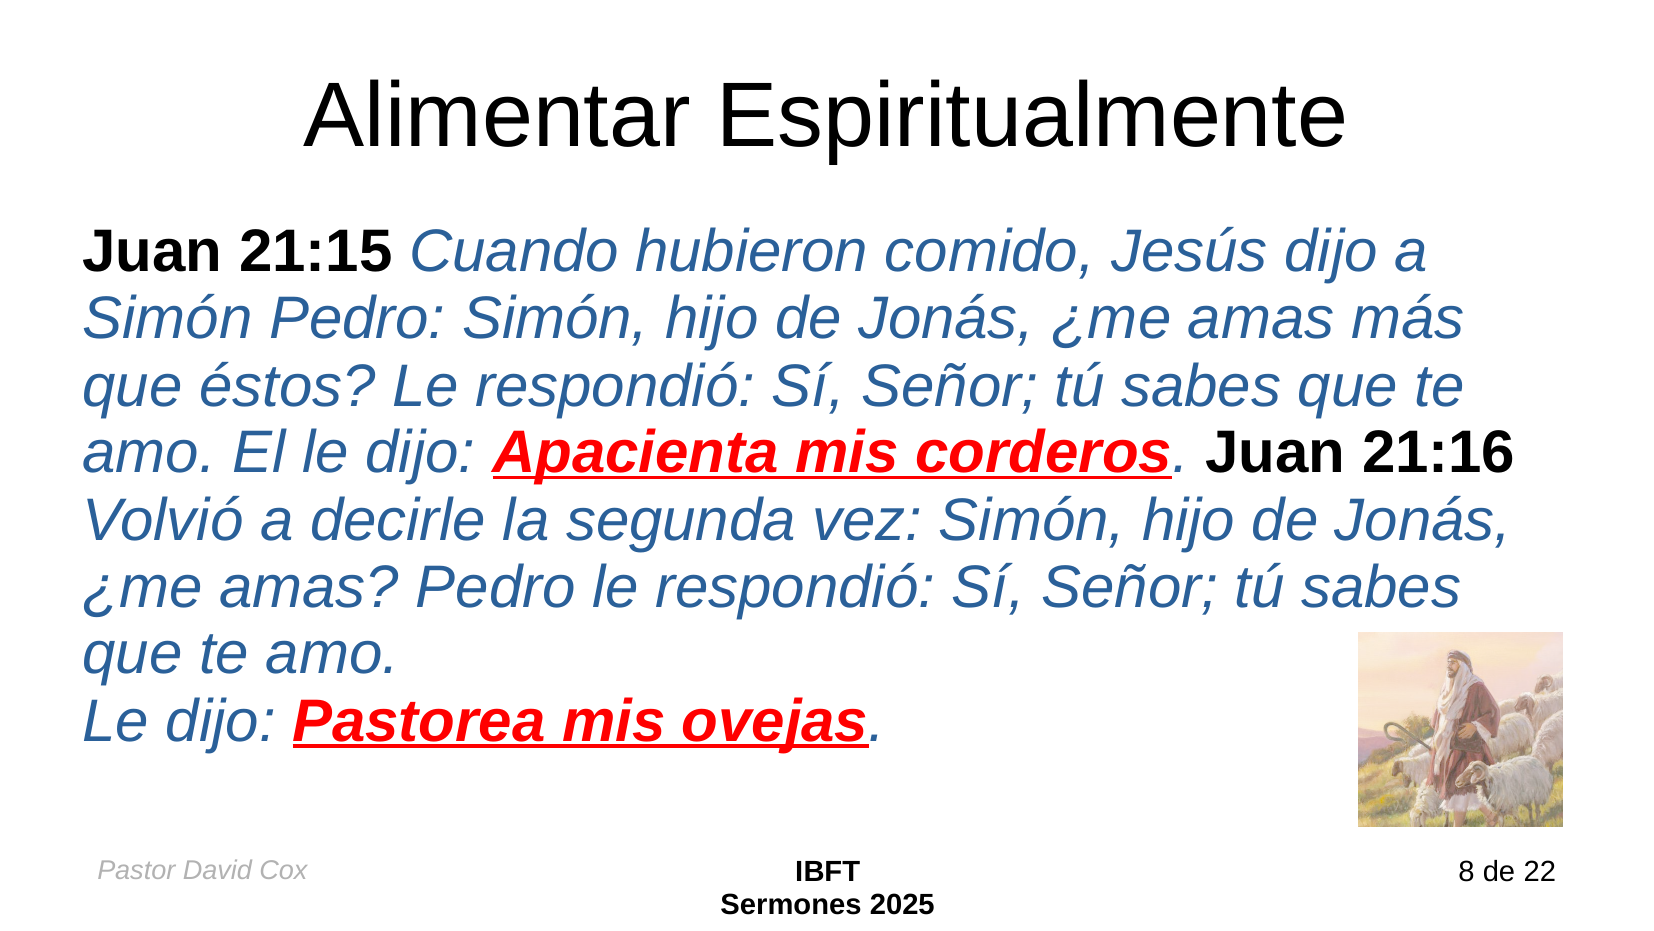

# Alimentar Espiritualmente
Juan 21:15 Cuando hubieron comido, Jesús dijo a Simón Pedro: Simón, hijo de Jonás, ¿me amas más que éstos? Le respondió: Sí, Señor; tú sabes que te amo. El le dijo: Apacienta mis corderos. Juan 21:16 Volvió a decirle la segunda vez: Simón, hijo de Jonás, ¿me amas? Pedro le respondió: Sí, Señor; tú sabes que te amo.
Le dijo: Pastorea mis ovejas.